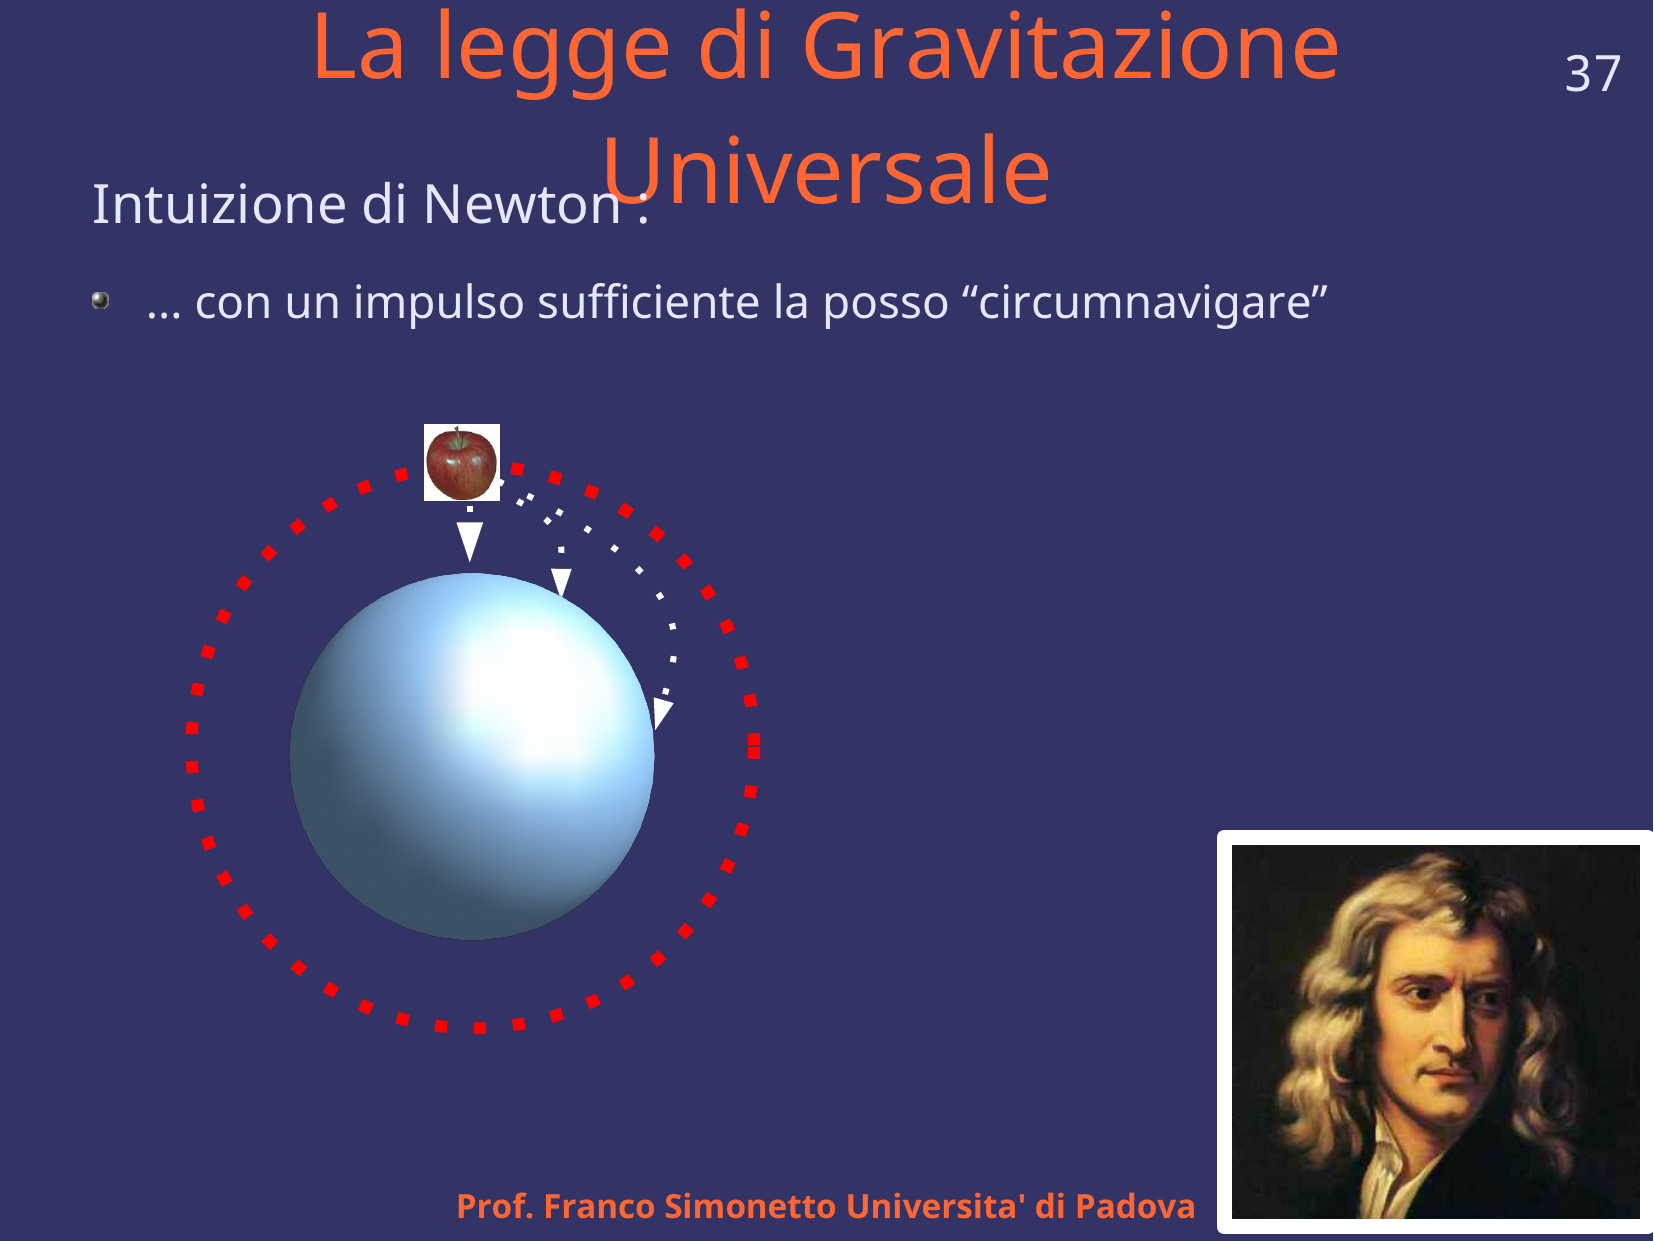

# La legge di Gravitazione Universale
37
Intuizione di Newton :
... con un impulso sufficiente la posso “circumnavigare”